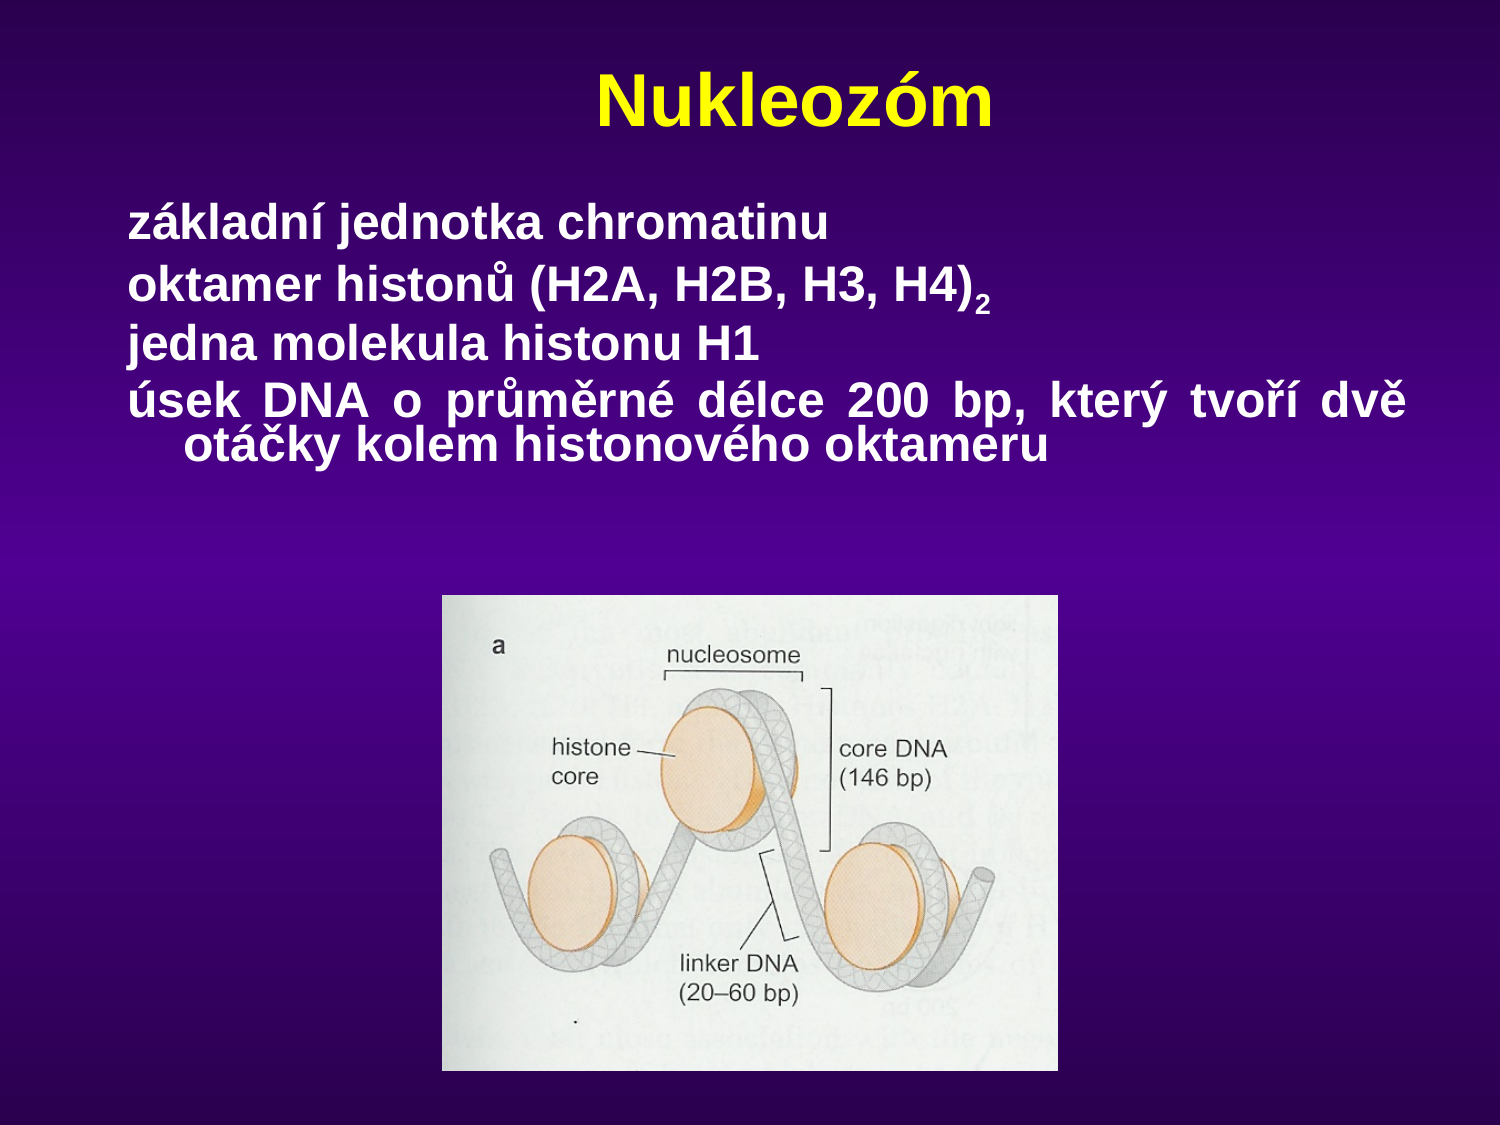

# Nukleozóm
základní jednotka chromatinu
oktamer histonů (H2A, H2B, H3, H4)2
jedna molekula histonu H1
úsek DNA o průměrné délce 200 bp, který tvoří dvě otáčky kolem histonového oktameru